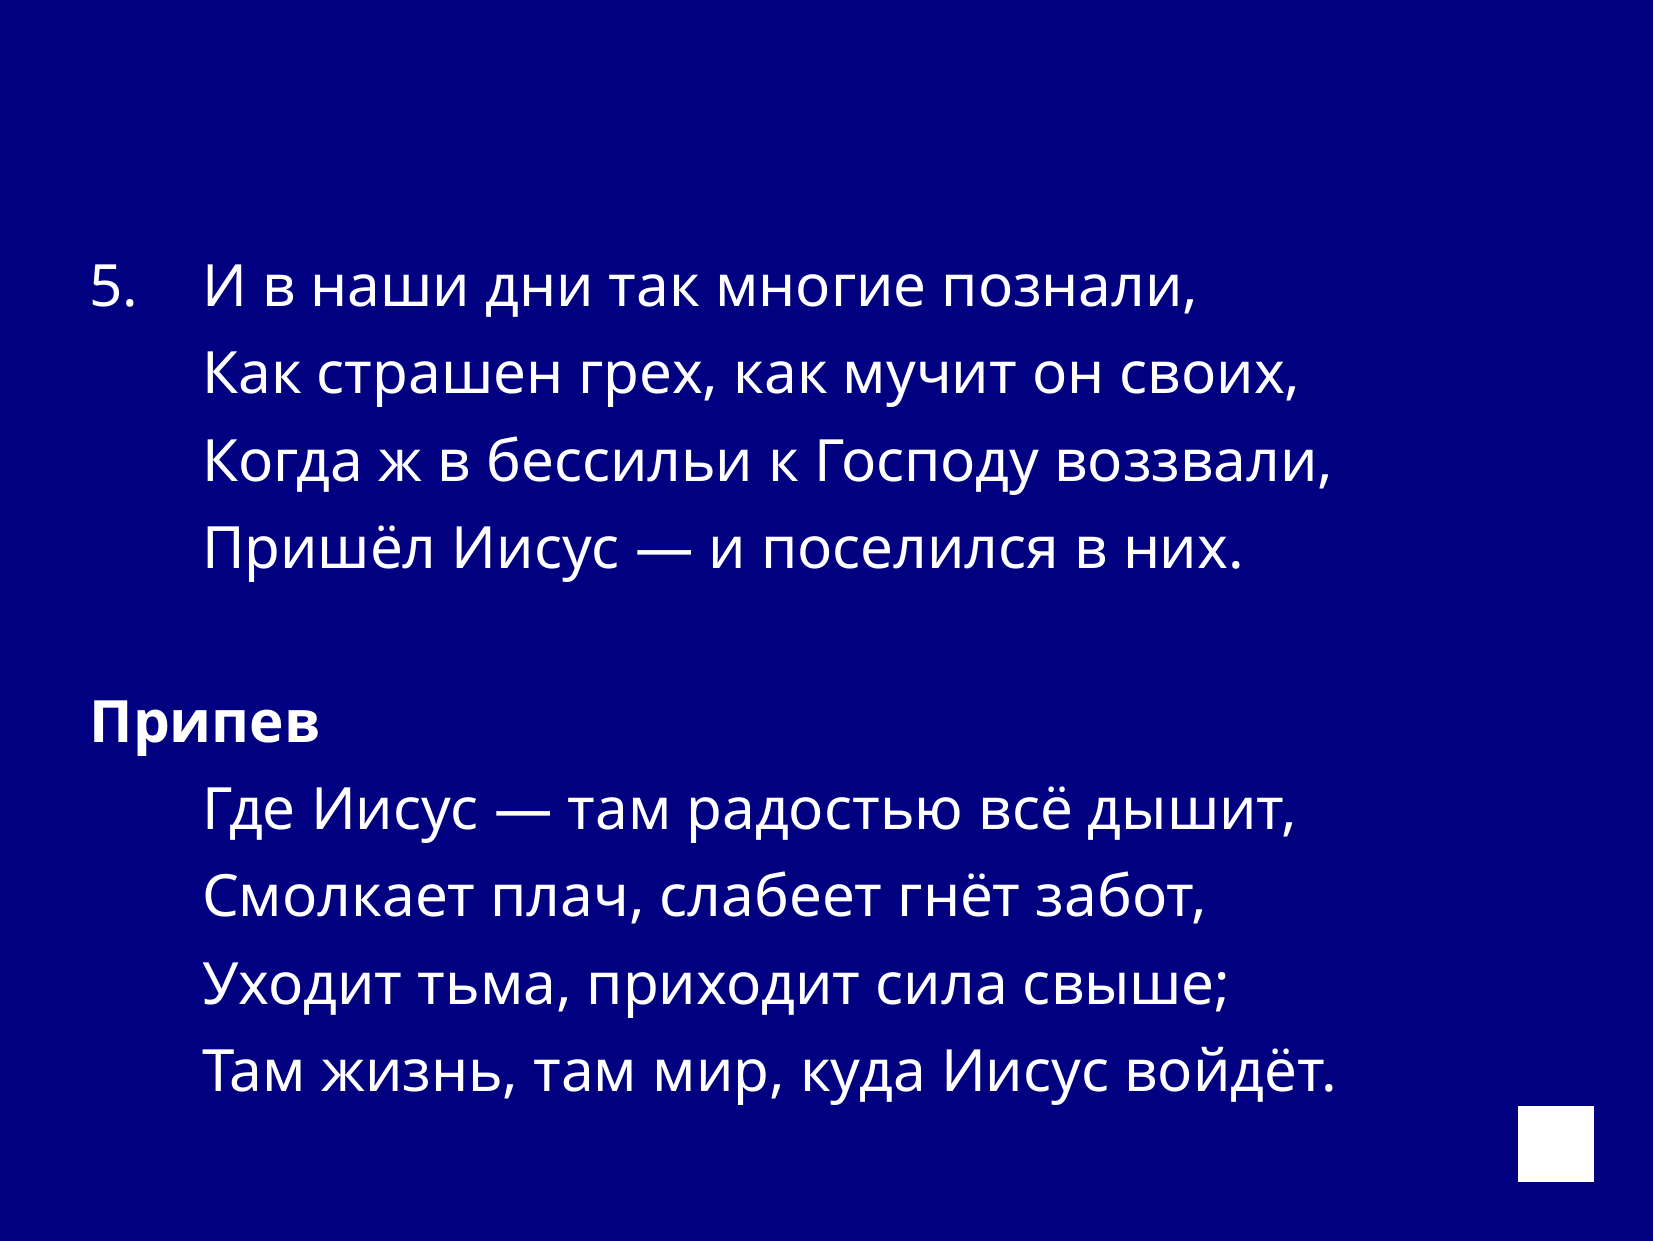

5.	И в наши дни так многие познали,
	Как страшен грех, как мучит он своих,
	Когда ж в бессильи к Господу воззвали,
	Пришёл Иисус — и поселился в них.
Припев
	Где Иисус — там радостью всё дышит,
	Смолкает плач, слабеет гнёт забот,
	Уходит тьма, приходит сила свыше;
	Там жизнь, там мир, куда Иисус войдёт.